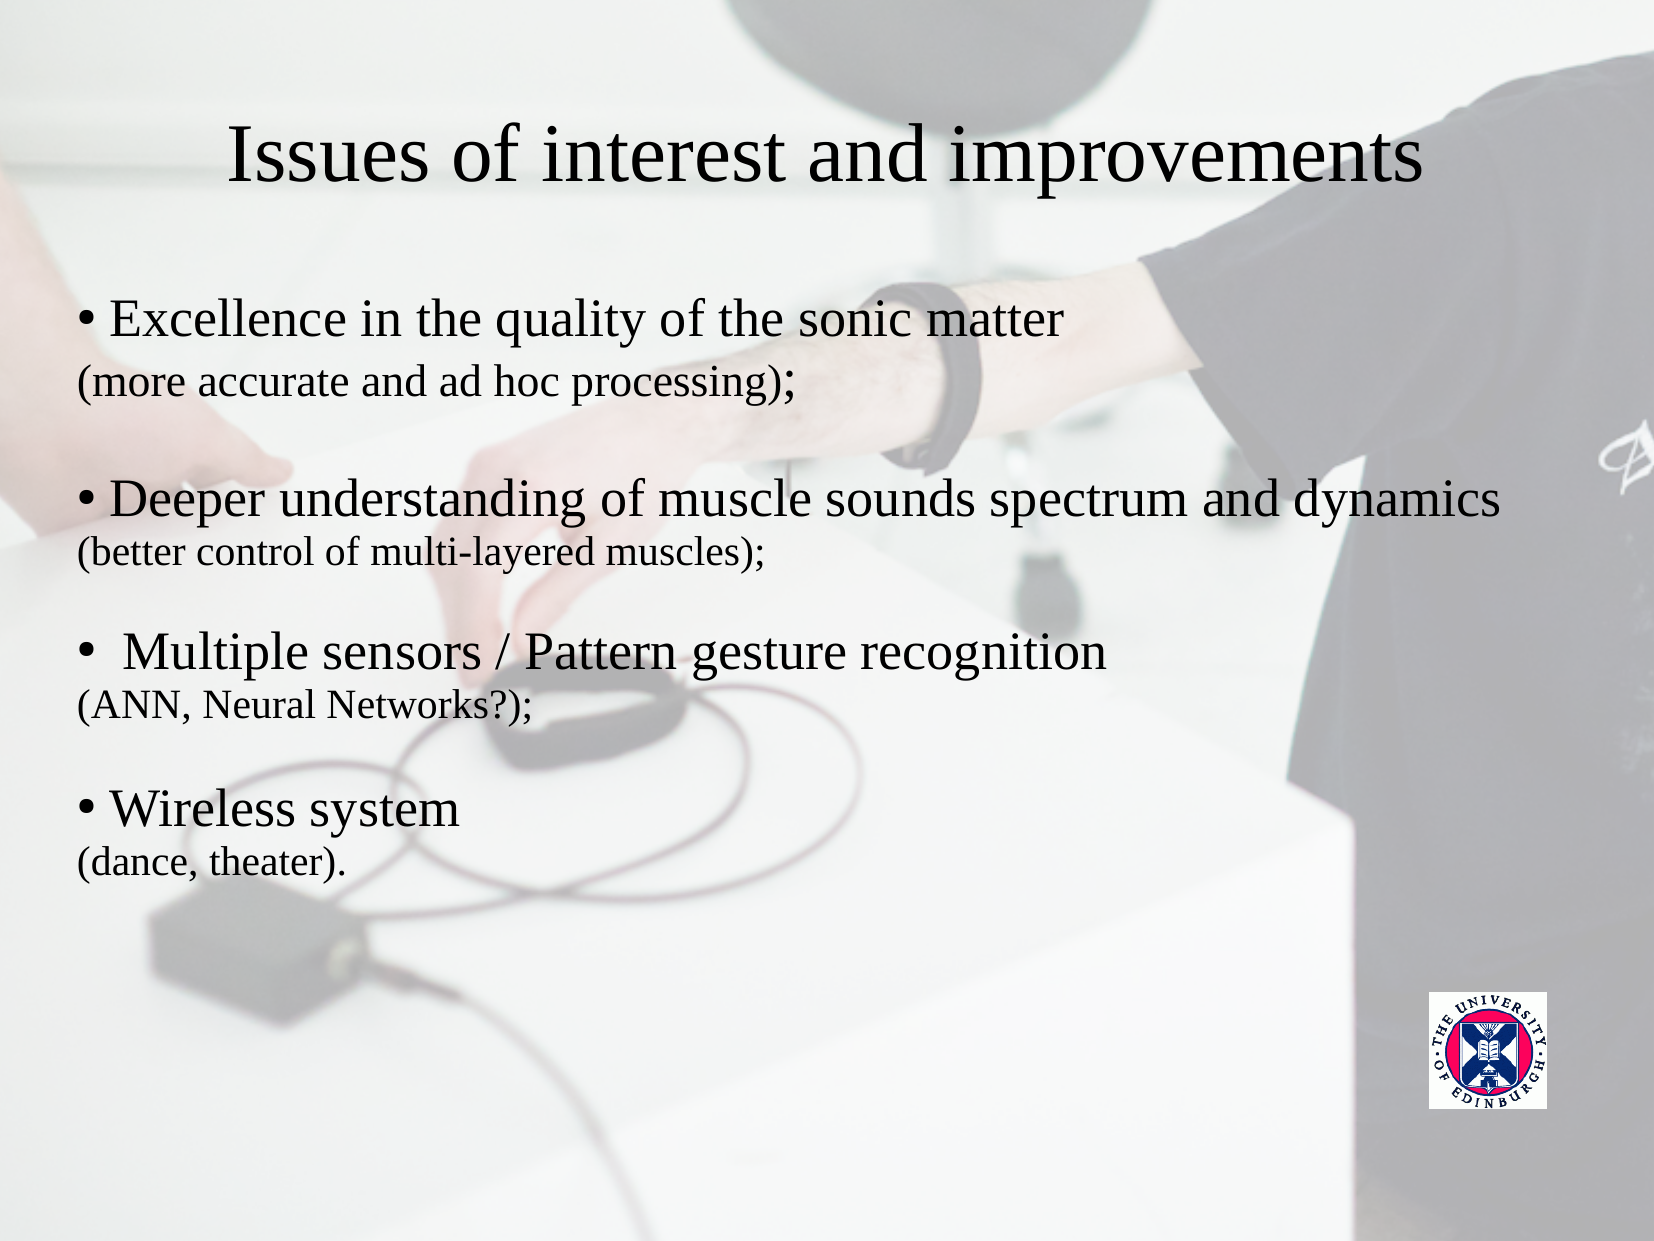

# Issues of interest and improvements
 Excellence in the quality of the sonic matter
(more accurate and ad hoc processing);
 Deeper understanding of muscle sounds spectrum and dynamics
(better control of multi-layered muscles);
 Multiple sensors / Pattern gesture recognition
(ANN, Neural Networks?);
 Wireless system
(dance, theater).